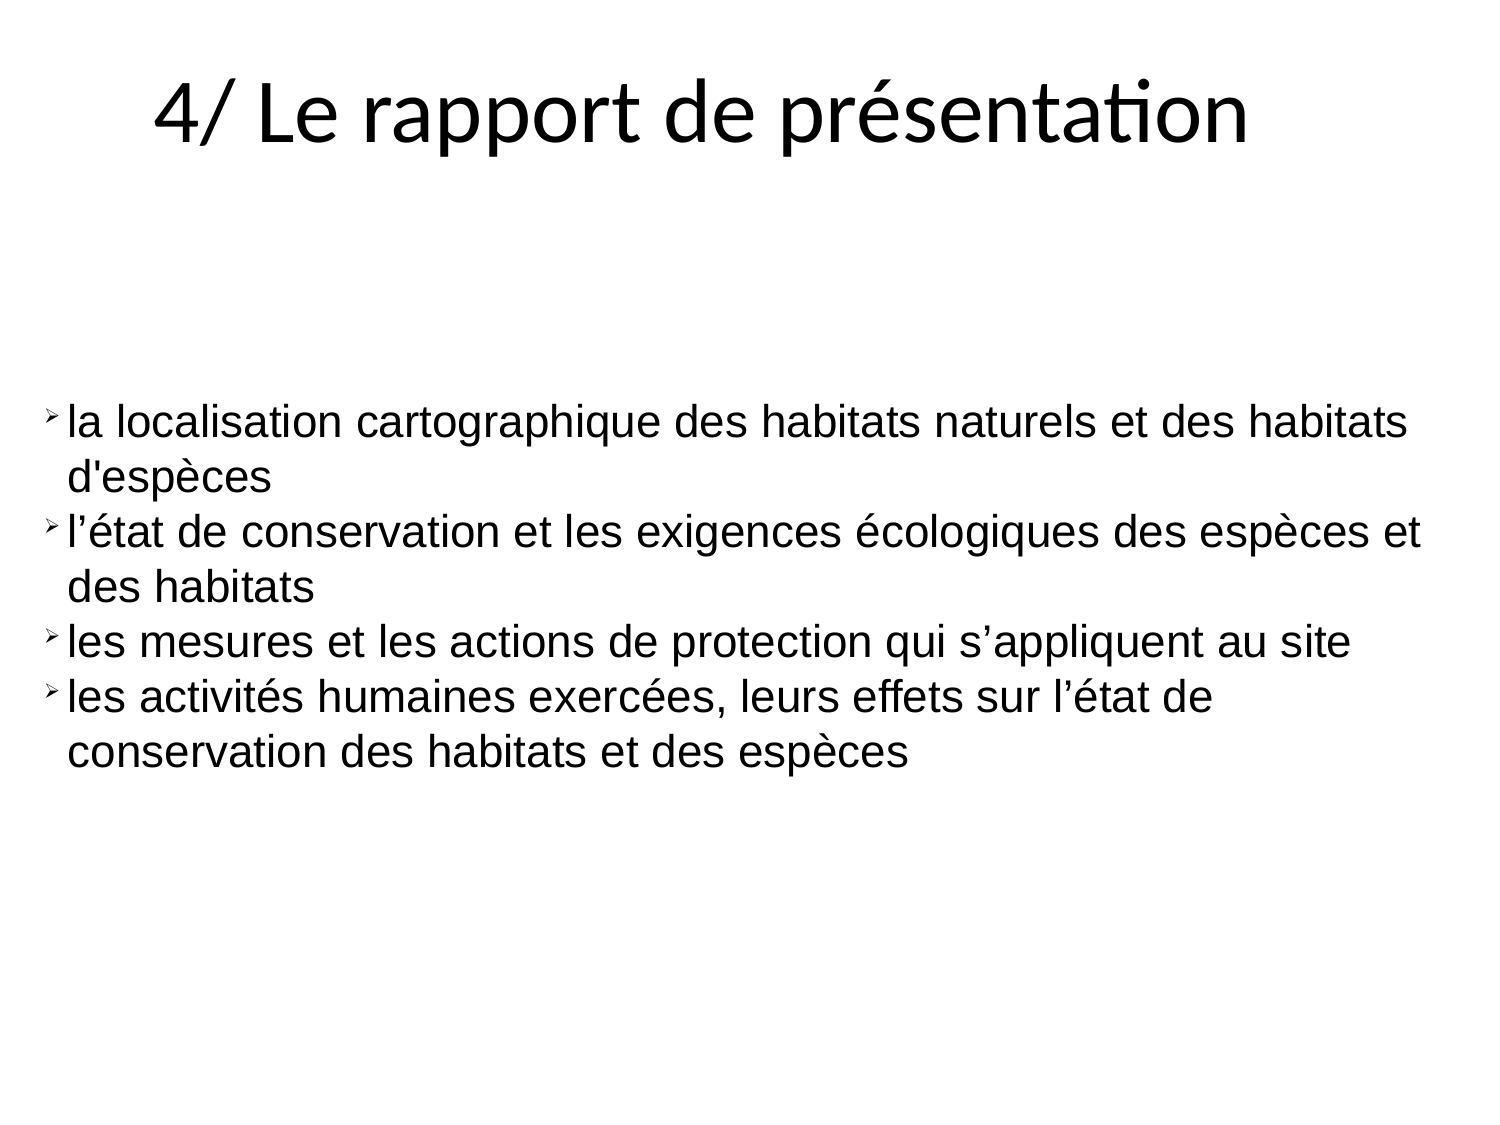

# 4/ Le rapport de présentation
la localisation cartographique des habitats naturels et des habitats d'espèces
l’état de conservation et les exigences écologiques des espèces et des habitats
les mesures et les actions de protection qui s’appliquent au site
les activités humaines exercées, leurs effets sur l’état de conservation des habitats et des espèces